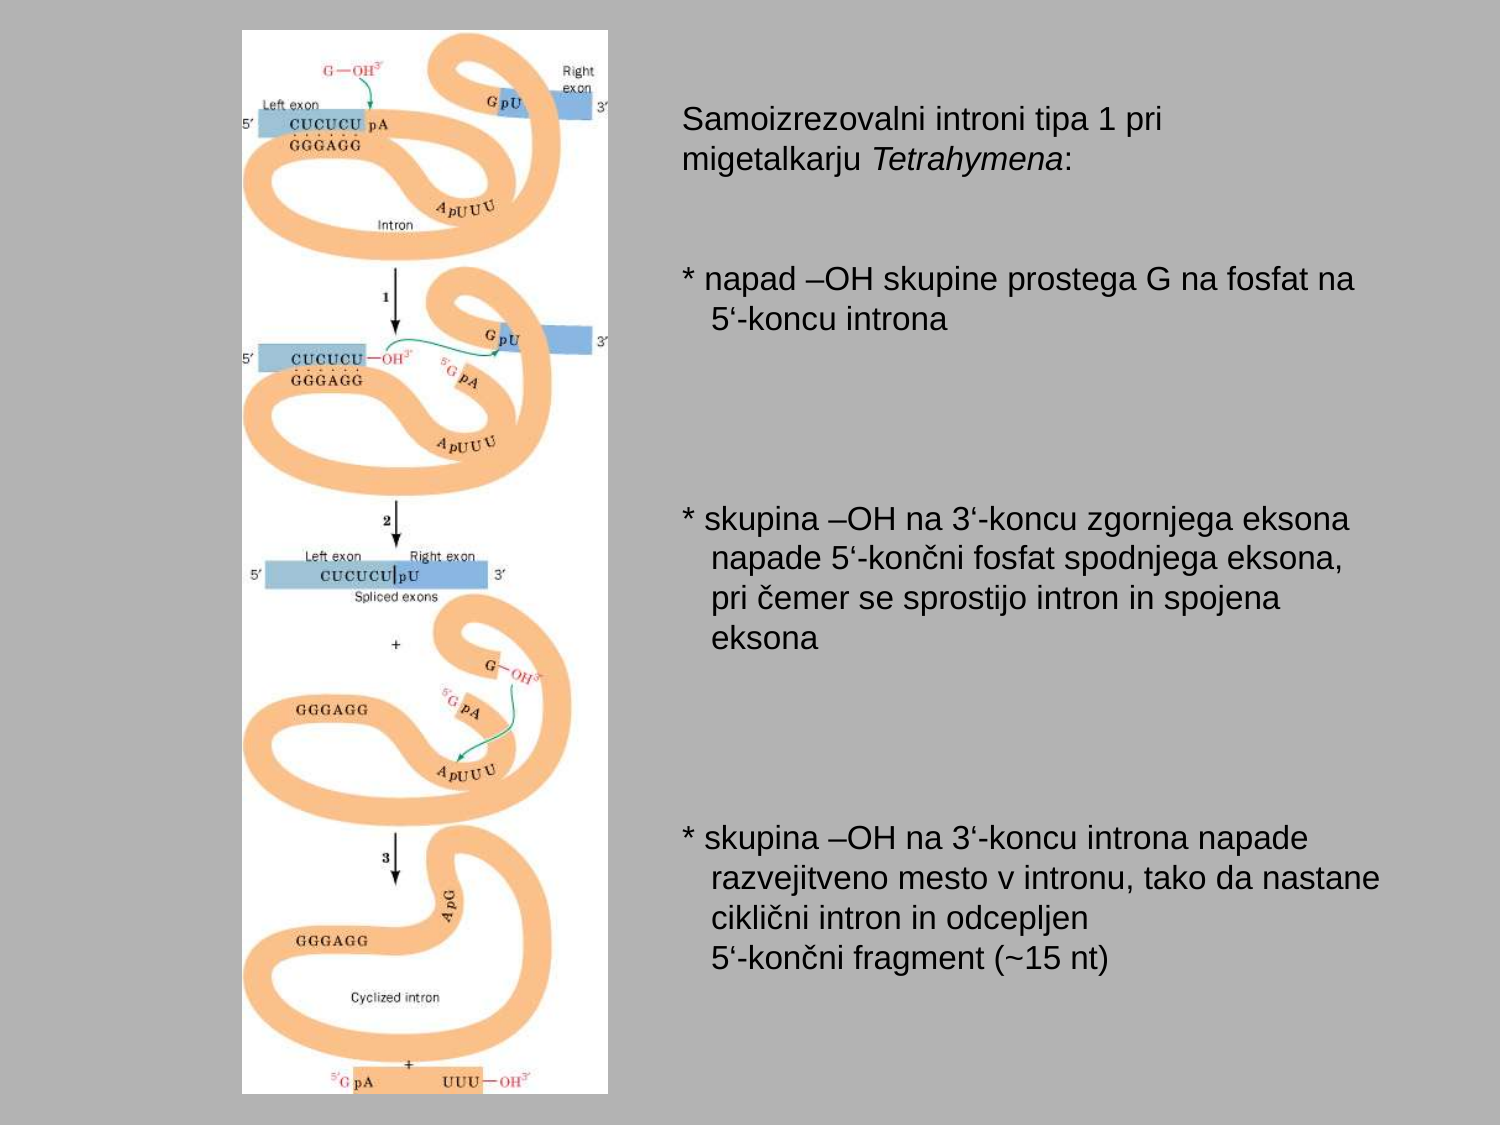

Samoizrezovalni introni tipa 1 pri
migetalkarju Tetrahymena:
* napad –OH skupine prostega G na fosfat na 5‘-koncu introna
* skupina –OH na 3‘-koncu zgornjega eksona napade 5‘-končni fosfat spodnjega eksona, pri čemer se sprostijo intron in spojena eksona
* skupina –OH na 3‘-koncu introna napade razvejitveno mesto v intronu, tako da nastane ciklični intron in odcepljen
5‘-končni fragment (~15 nt)